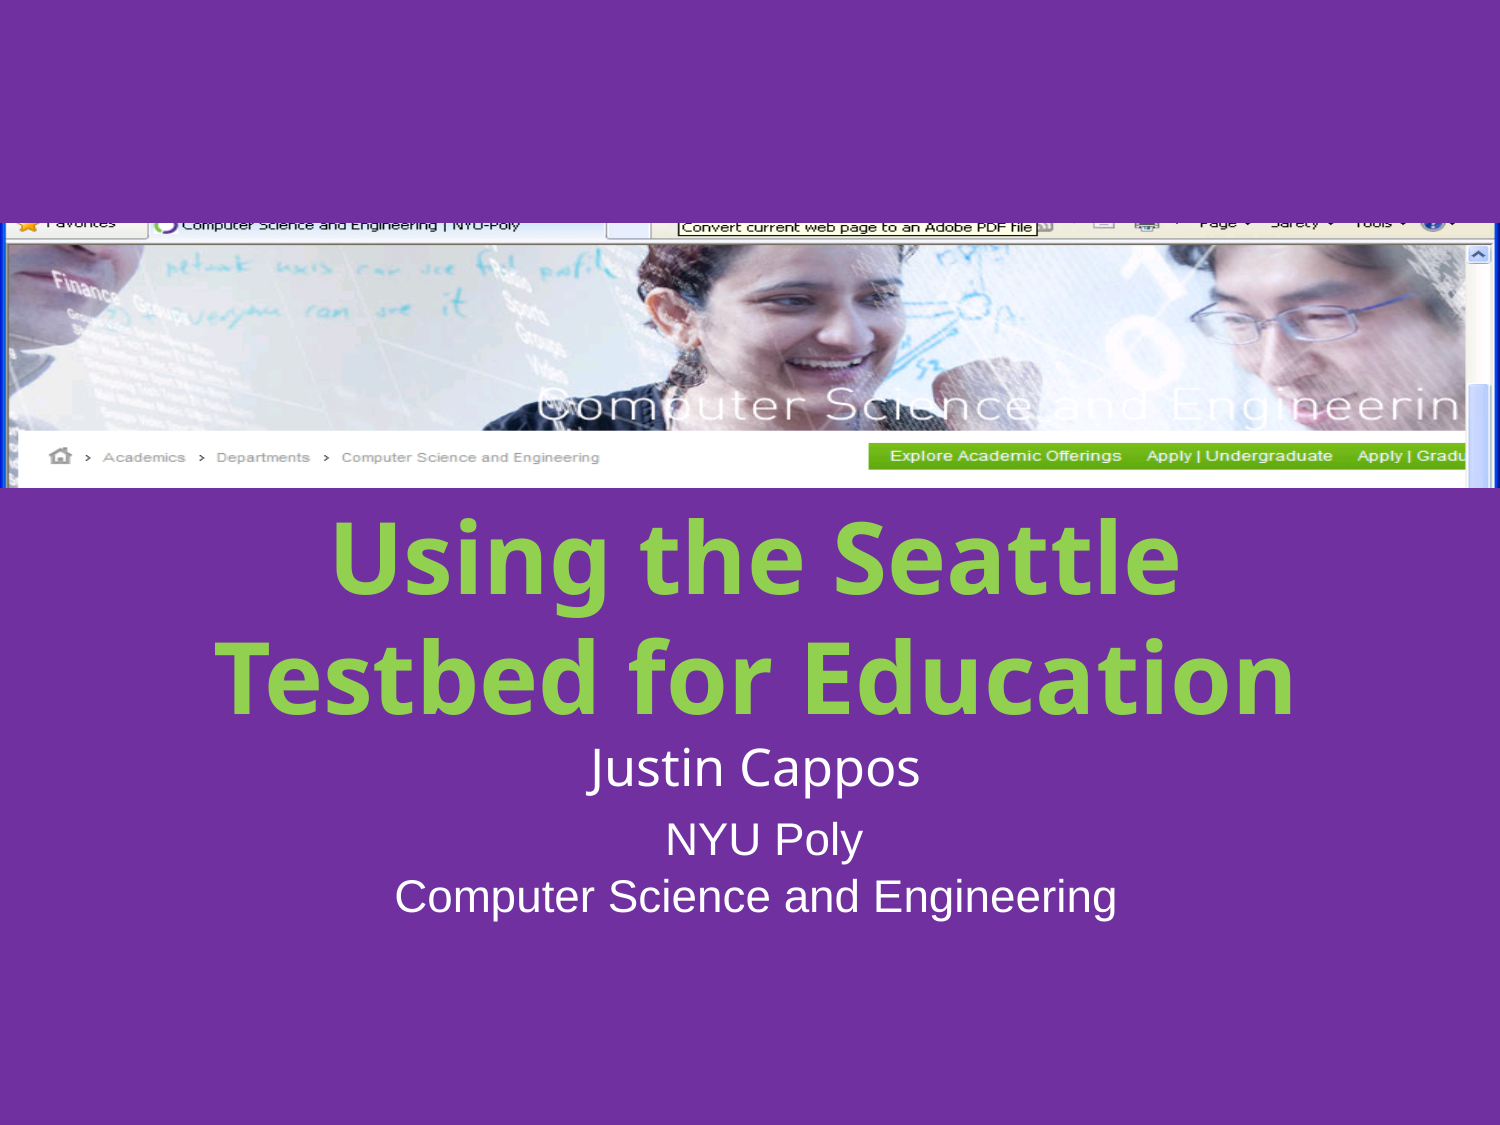

Using the Seattle Testbed for Education
Justin Cappos
 NYU Poly
Computer Science and Engineering